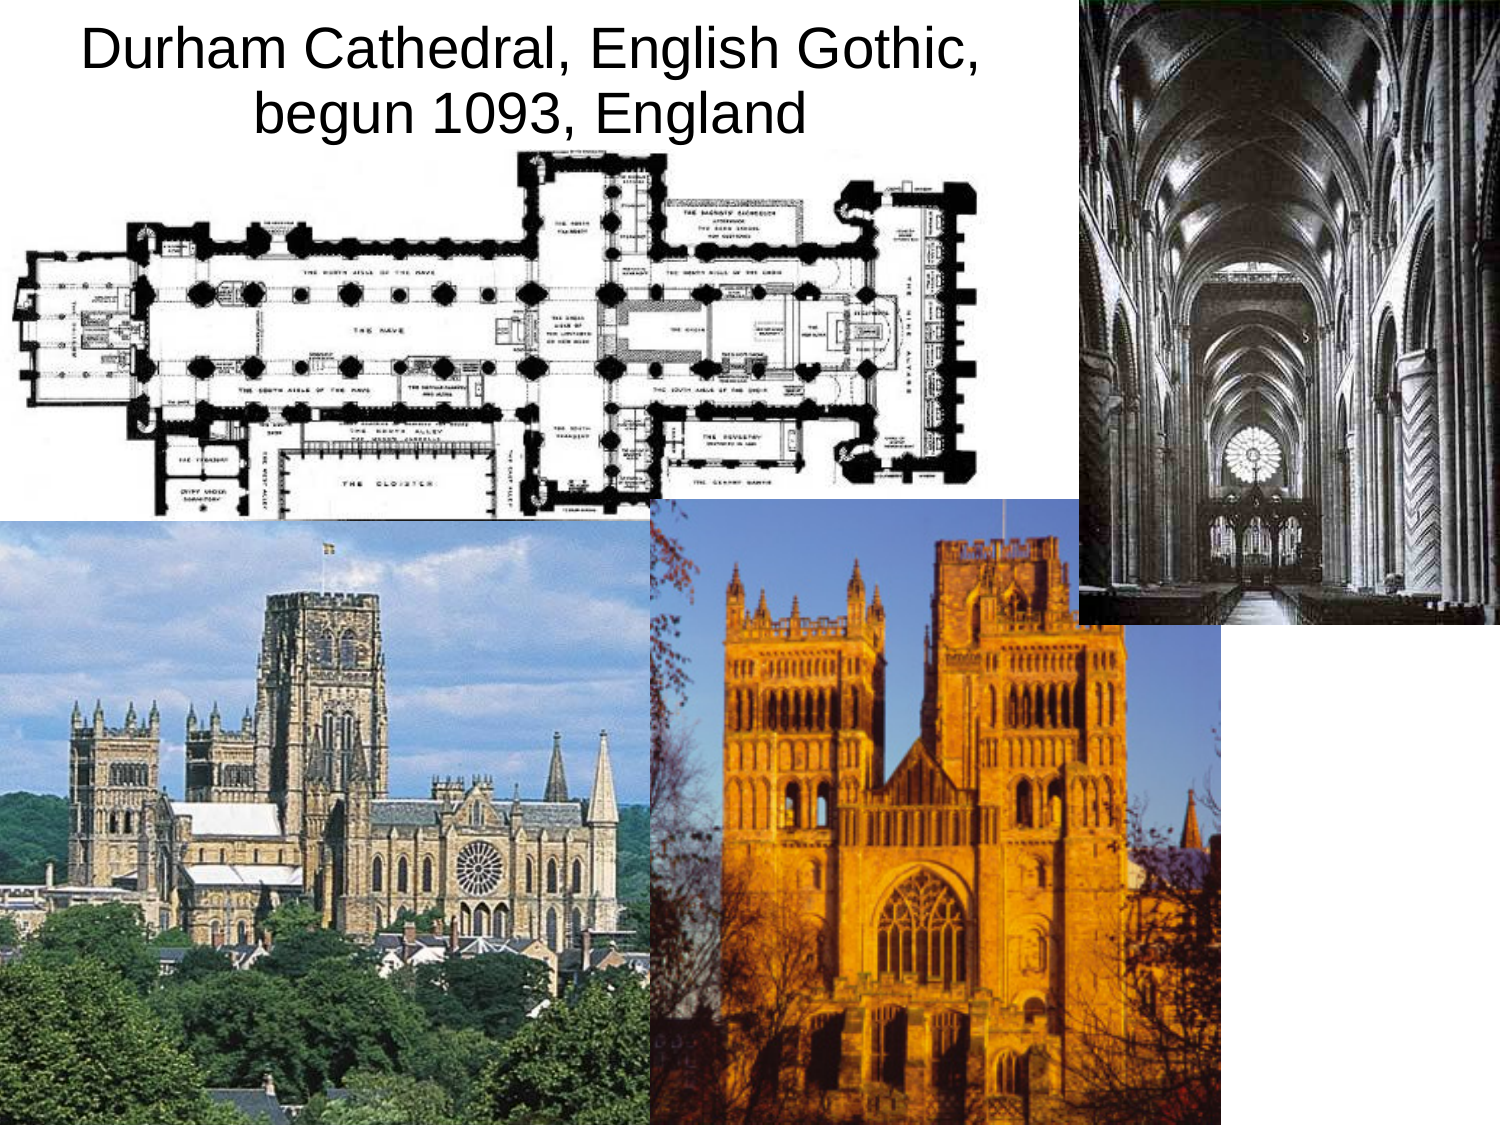

# Durham Cathedral, English Gothic, begun 1093, England